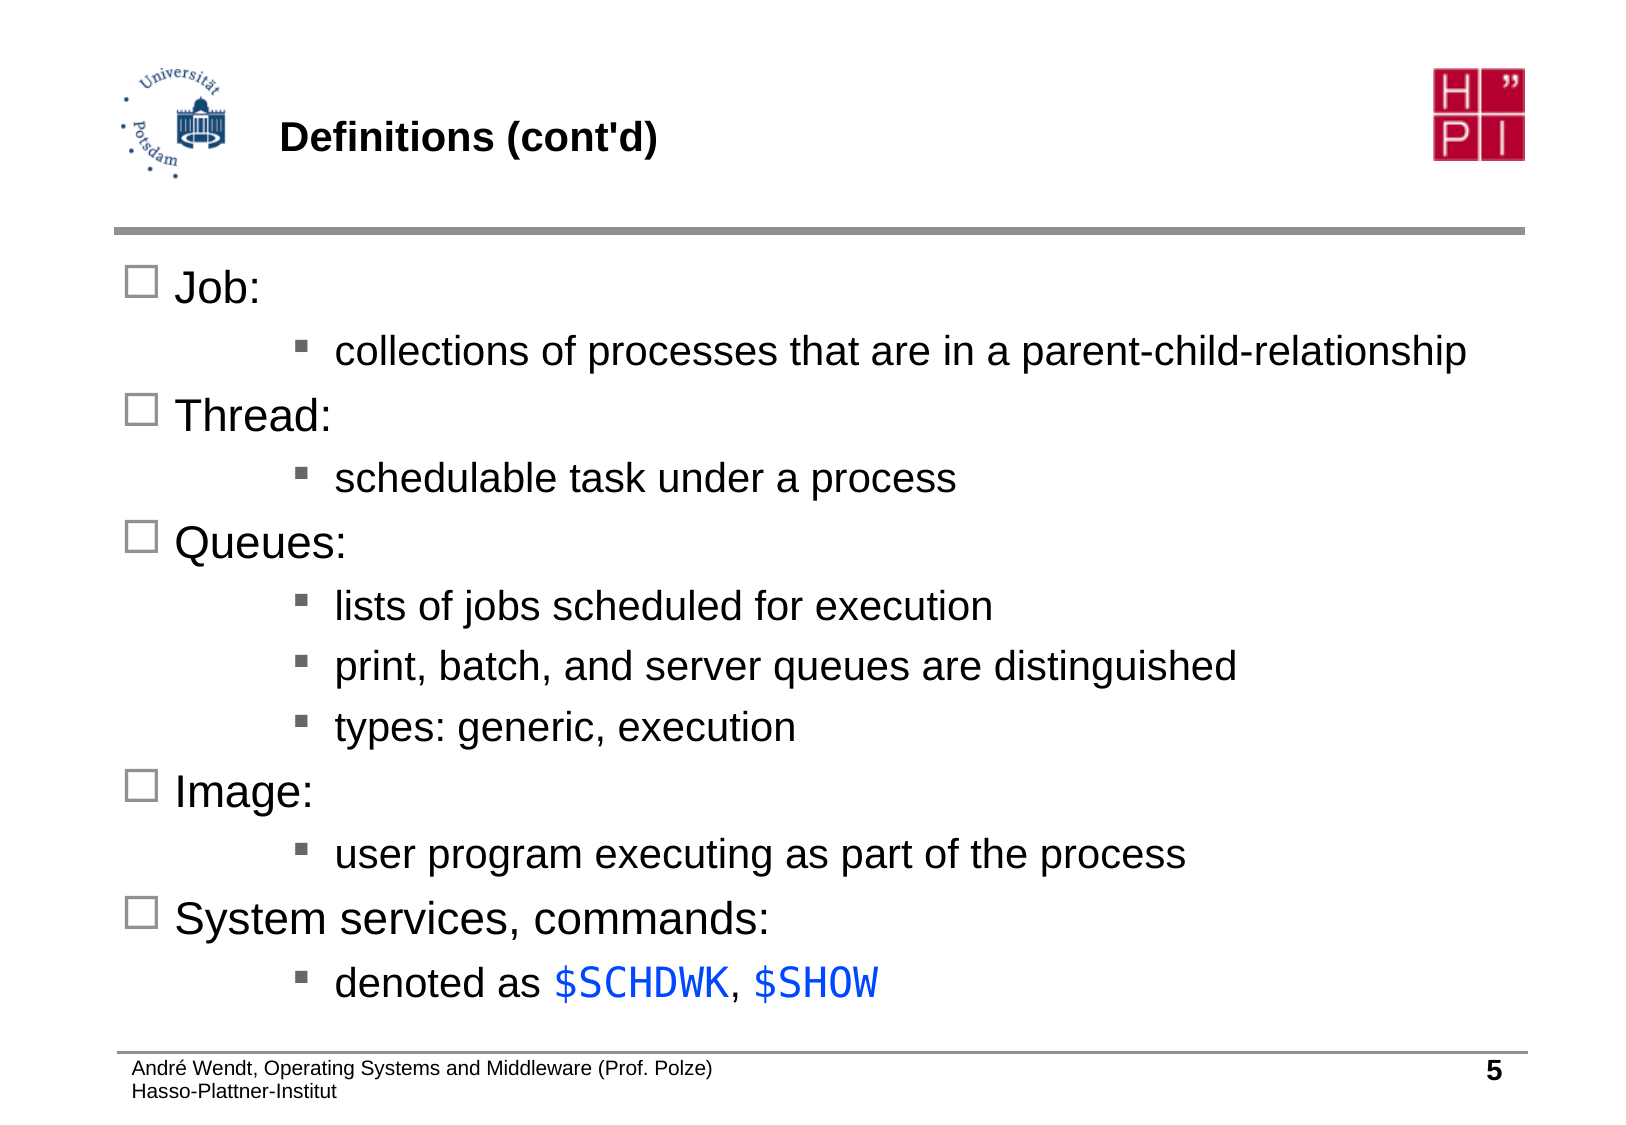

# Definitions (cont'd)
Job:
collections of processes that are in a parent-child-relationship
Thread:
schedulable task under a process
Queues:
lists of jobs scheduled for execution
print, batch, and server queues are distinguished
types: generic, execution
Image:
user program executing as part of the process
System services, commands:
denoted as $SCHDWK, $SHOW